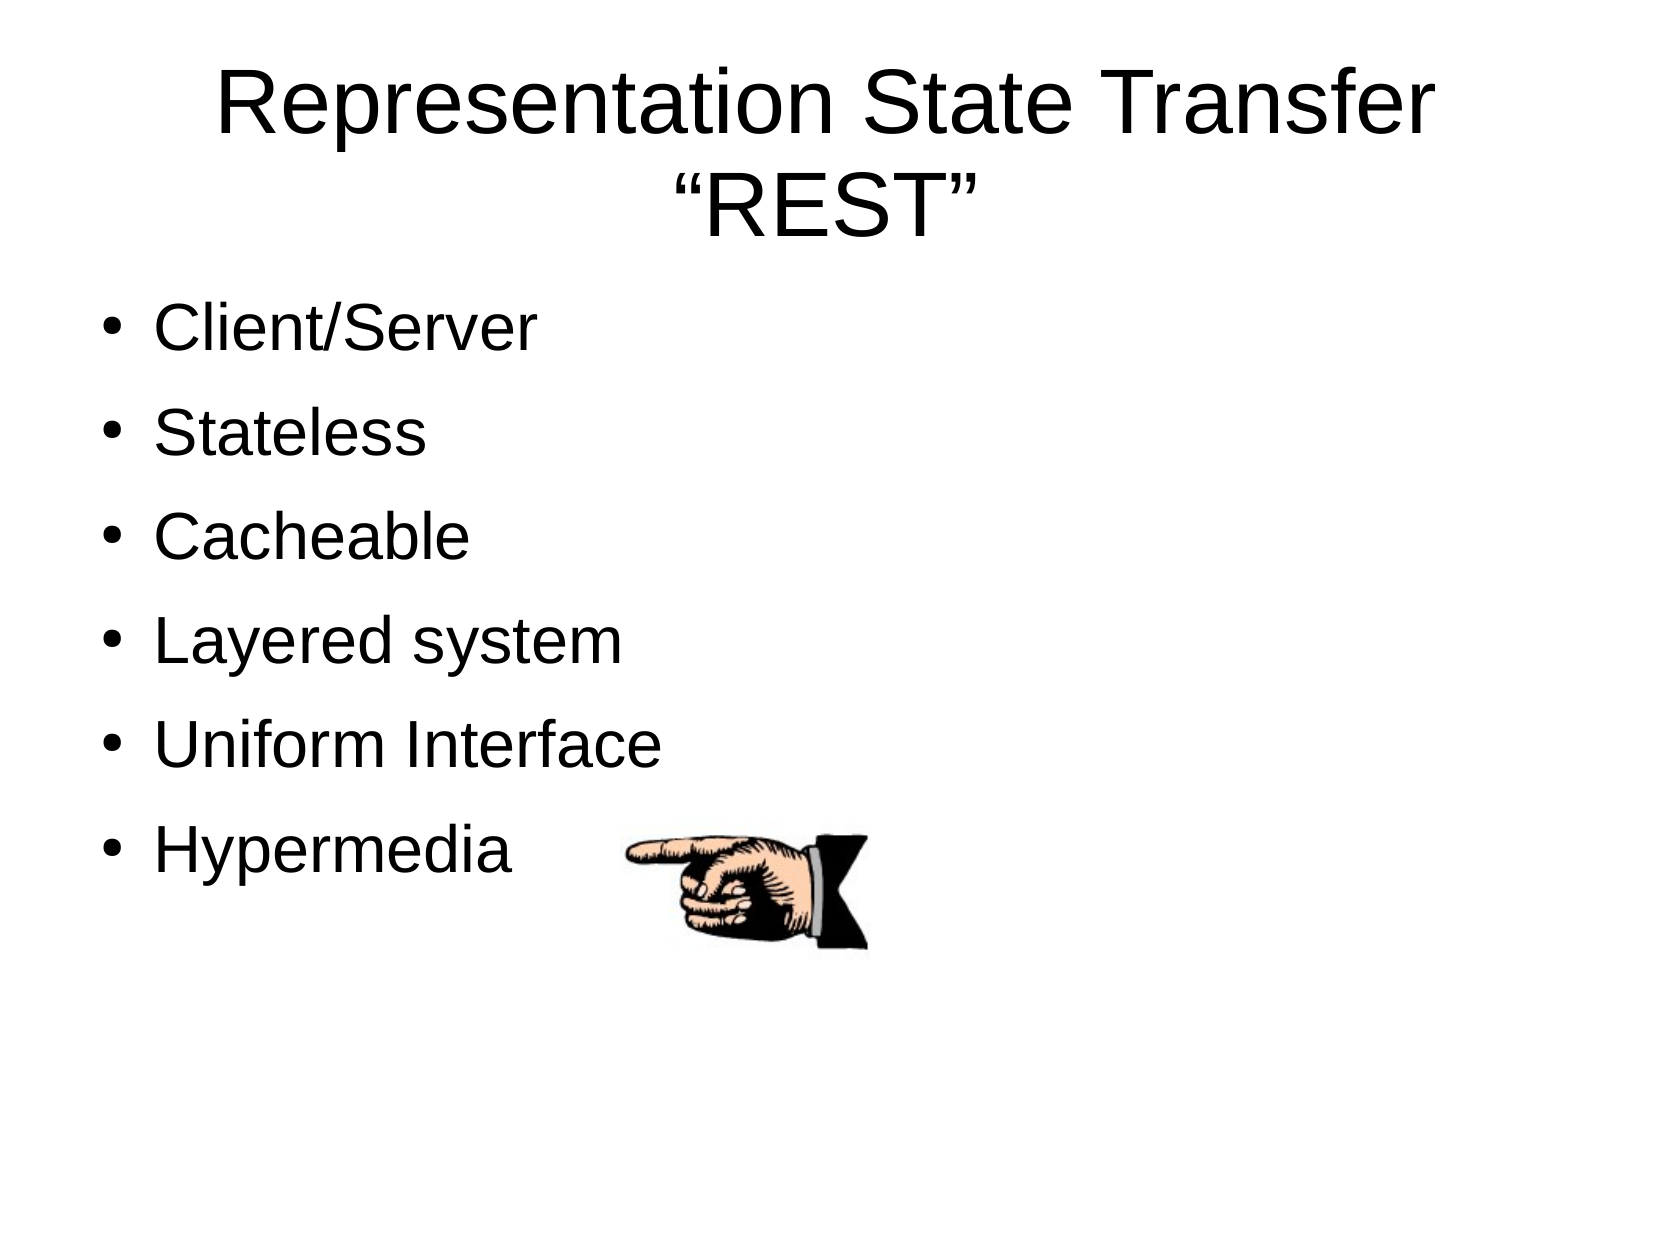

# Representation State Transfer “REST”
Client/Server
Stateless
Cacheable
Layered system
Uniform Interface
Hypermedia